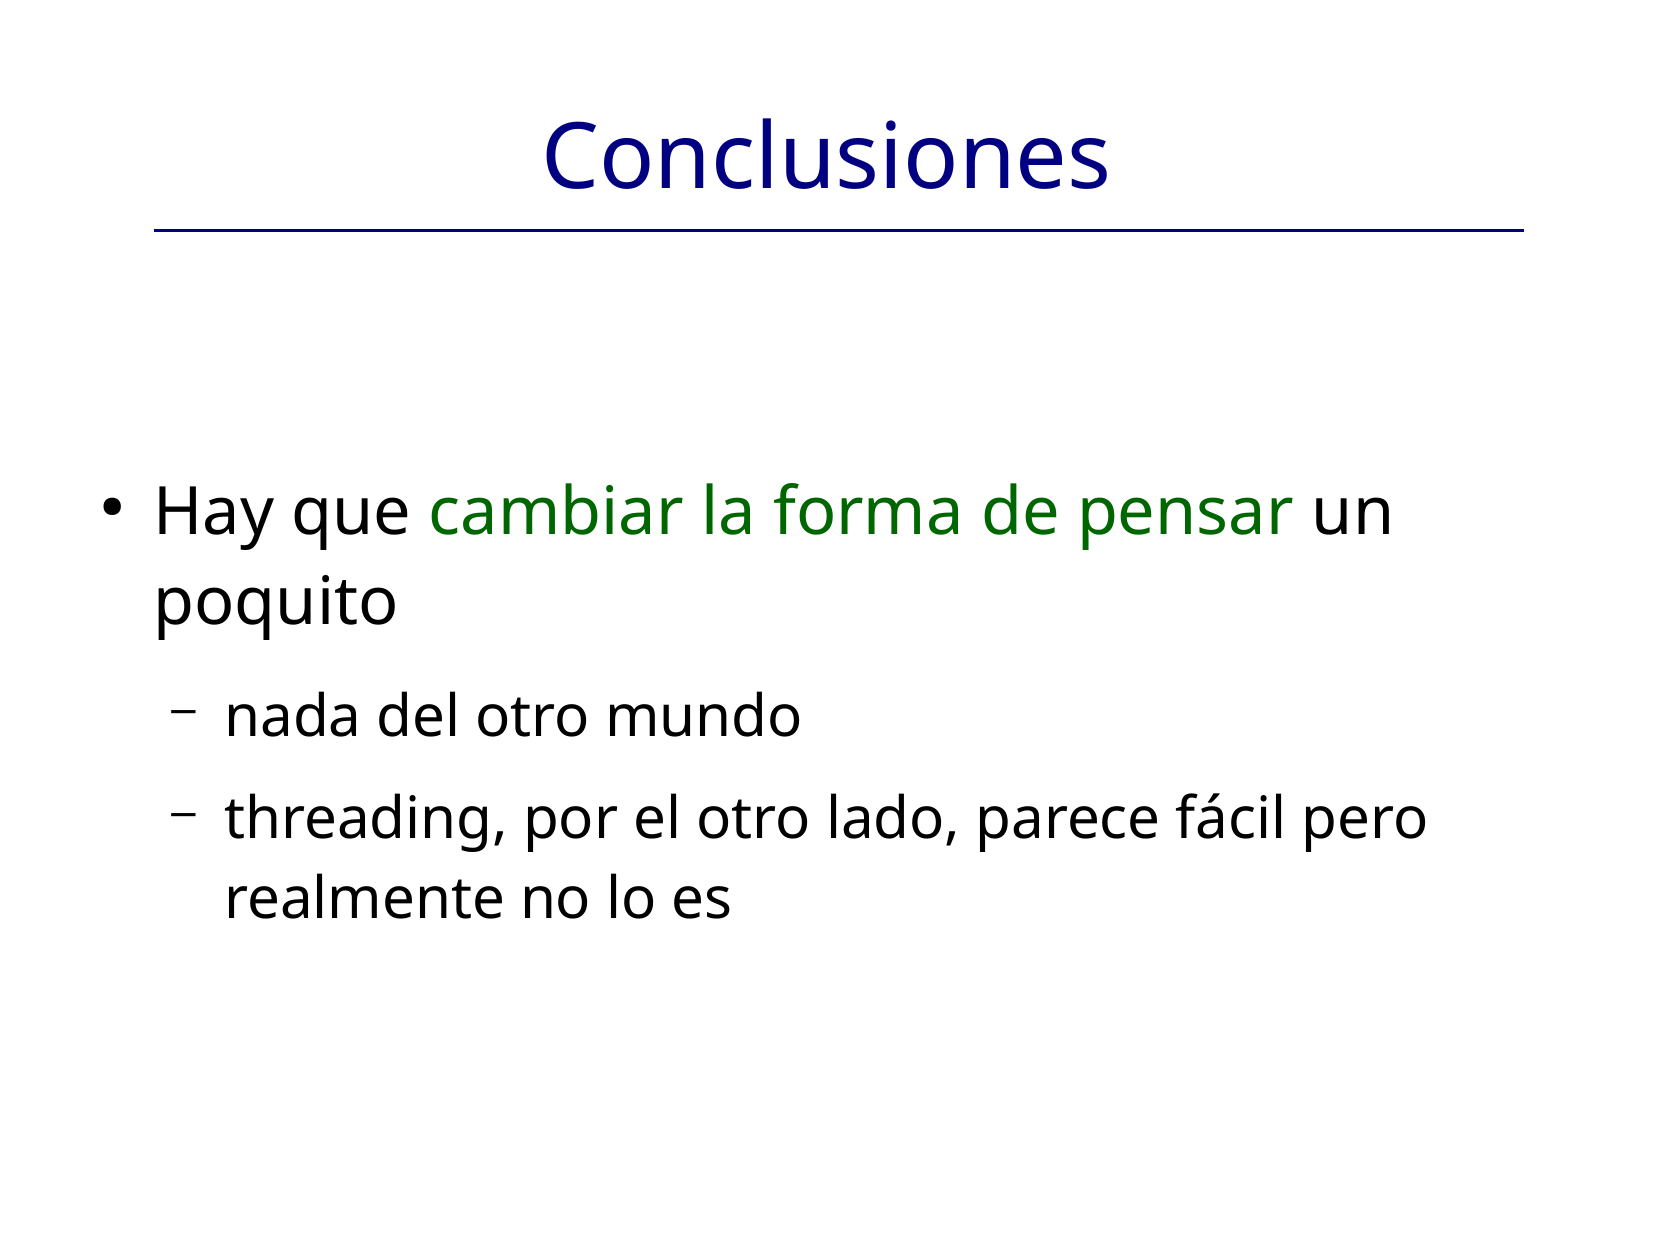

# Conclusiones
Hay que cambiar la forma de pensar un poquito
nada del otro mundo
threading, por el otro lado, parece fácil pero realmente no lo es